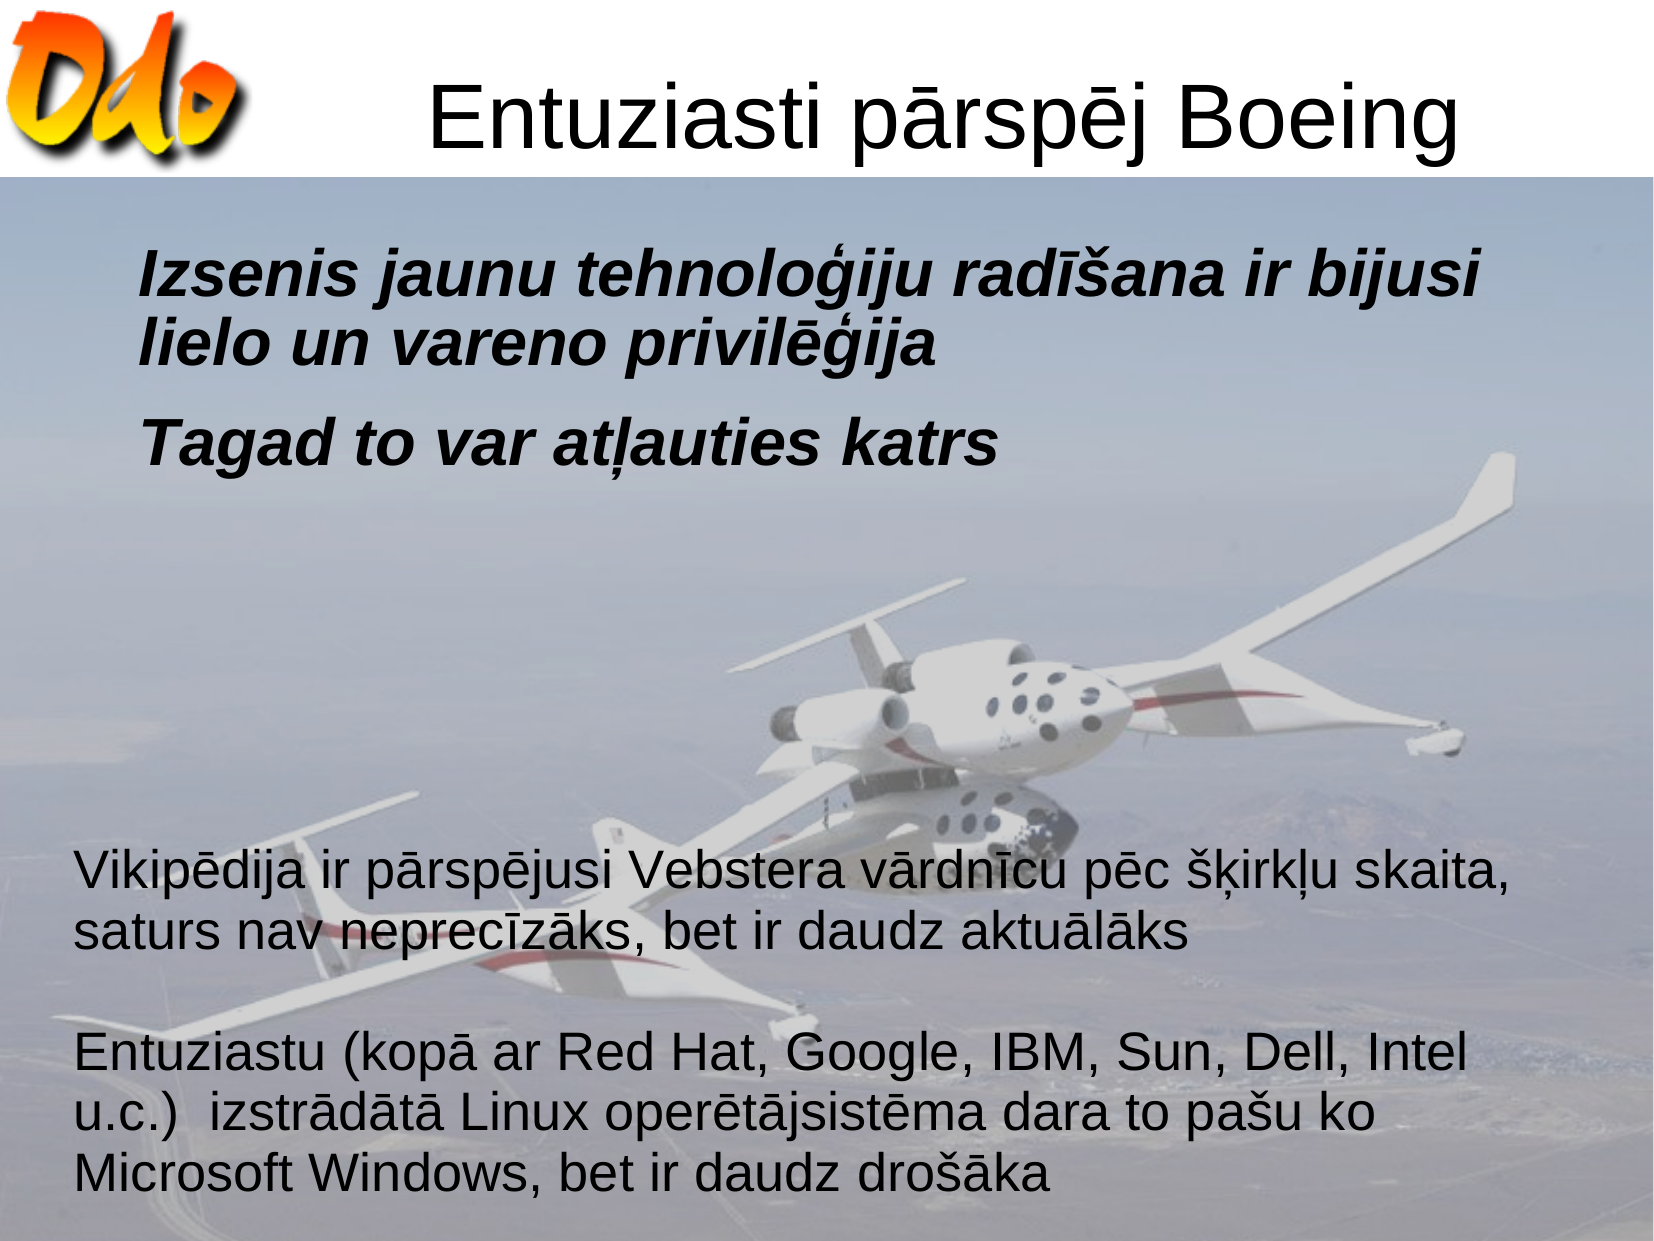

# Entuziasti pārspēj Boeing
Izsenis jaunu tehnoloģiju radīšana ir bijusi lielo un vareno privilēģija
Tagad to var atļauties katrs
Vikipēdija ir pārspējusi Vebstera vārdnīcu pēc šķirkļu skaita, saturs nav neprecīzāks, bet ir daudz aktuālāks
Entuziastu (kopā ar Red Hat, Google, IBM, Sun, Dell, Intel u.c.) izstrādātā Linux operētājsistēma dara to pašu ko Microsoft Windows, bet ir daudz drošāka